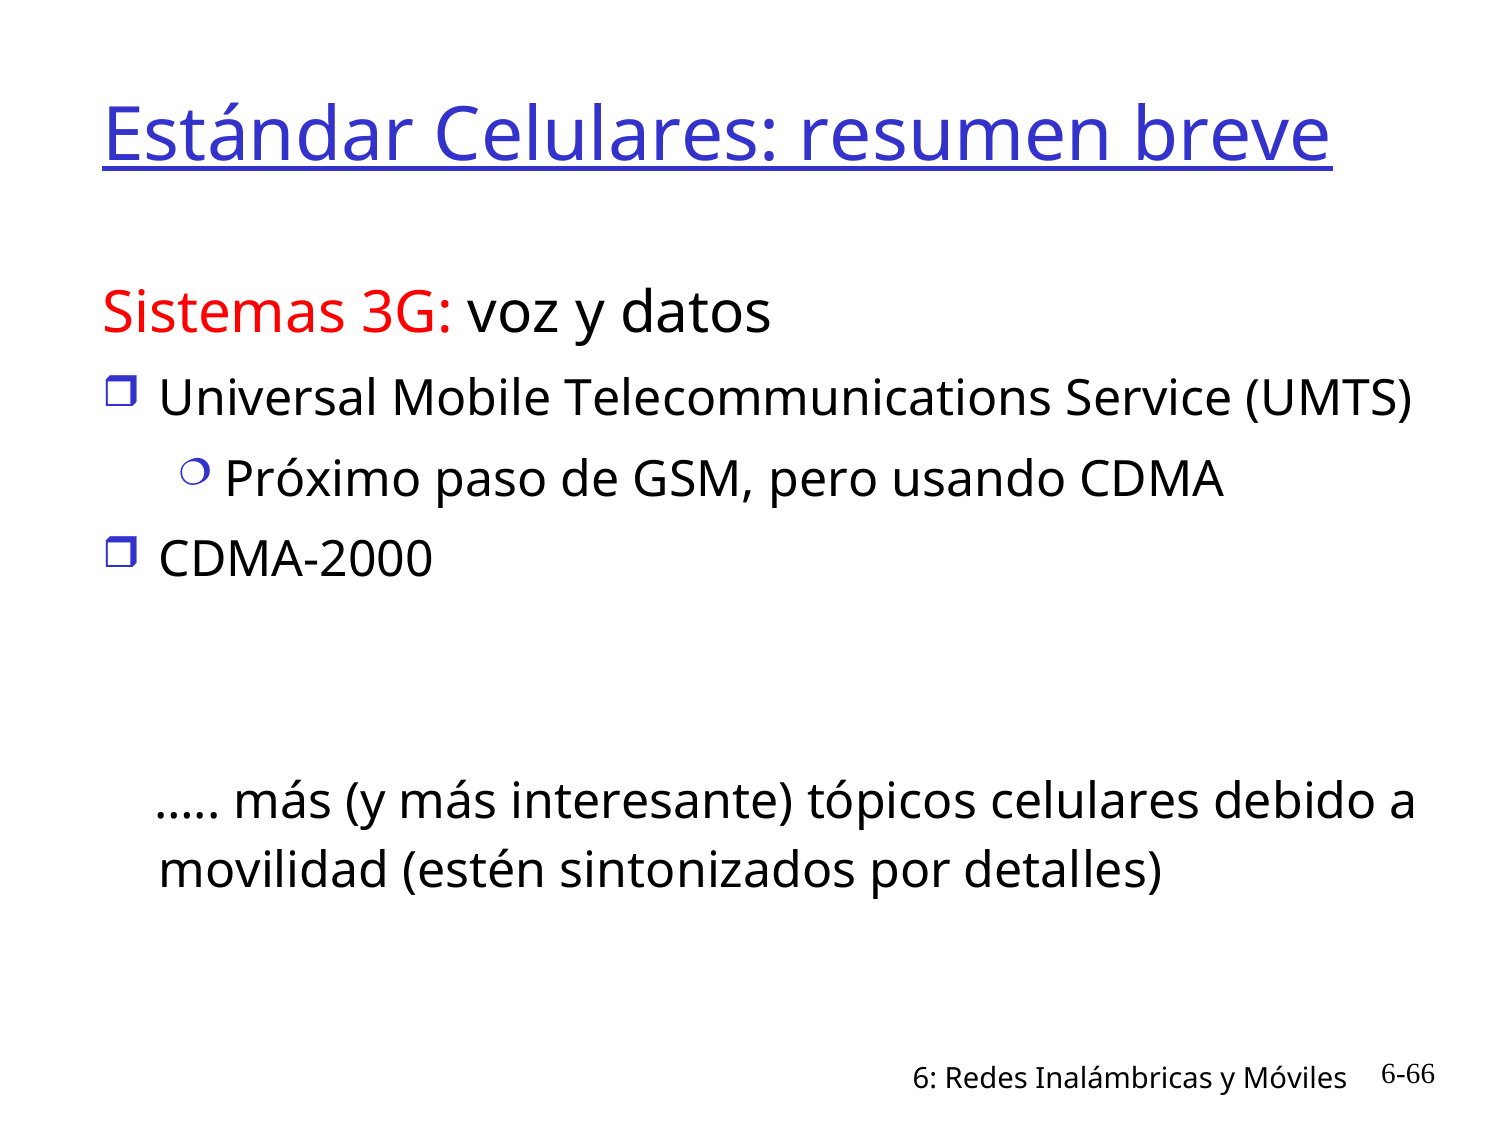

# Estándar Celulares: resumen breve
Sistemas 3G: voz y datos
Universal Mobile Telecommunications Service (UMTS)
Próximo paso de GSM, pero usando CDMA
CDMA-2000
 ….. más (y más interesante) tópicos celulares debido a movilidad (estén sintonizados por detalles)
66